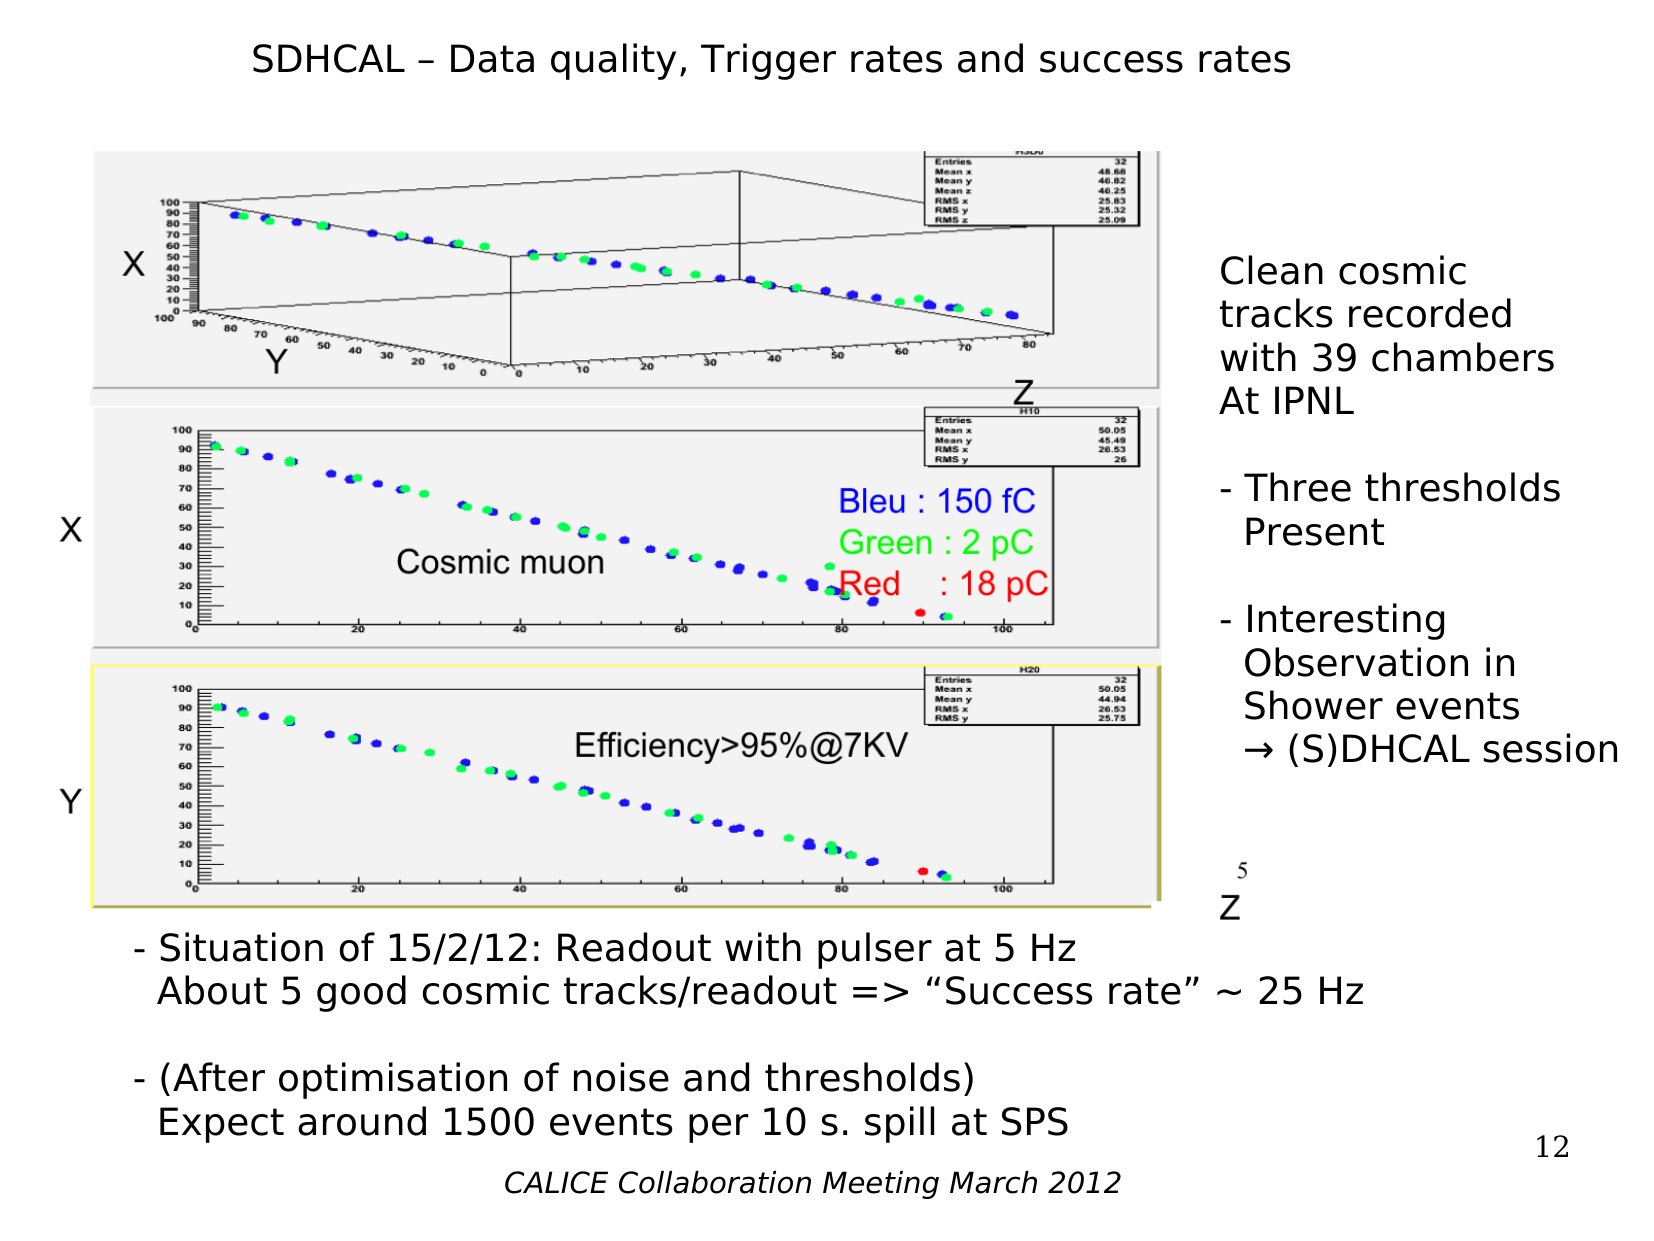

SDHCAL – Data quality, Trigger rates and success rates
Clean cosmic
tracks recorded
with 39 chambers
At IPNL
- Three thresholds
 Present
- Interesting
 Observation in
 Shower events
 → (S)DHCAL session
- Situation of 15/2/12: Readout with pulser at 5 Hz
 About 5 good cosmic tracks/readout => “Success rate” ~ 25 Hz
- (After optimisation of noise and thresholds)
 Expect around 1500 events per 10 s. spill at SPS
12